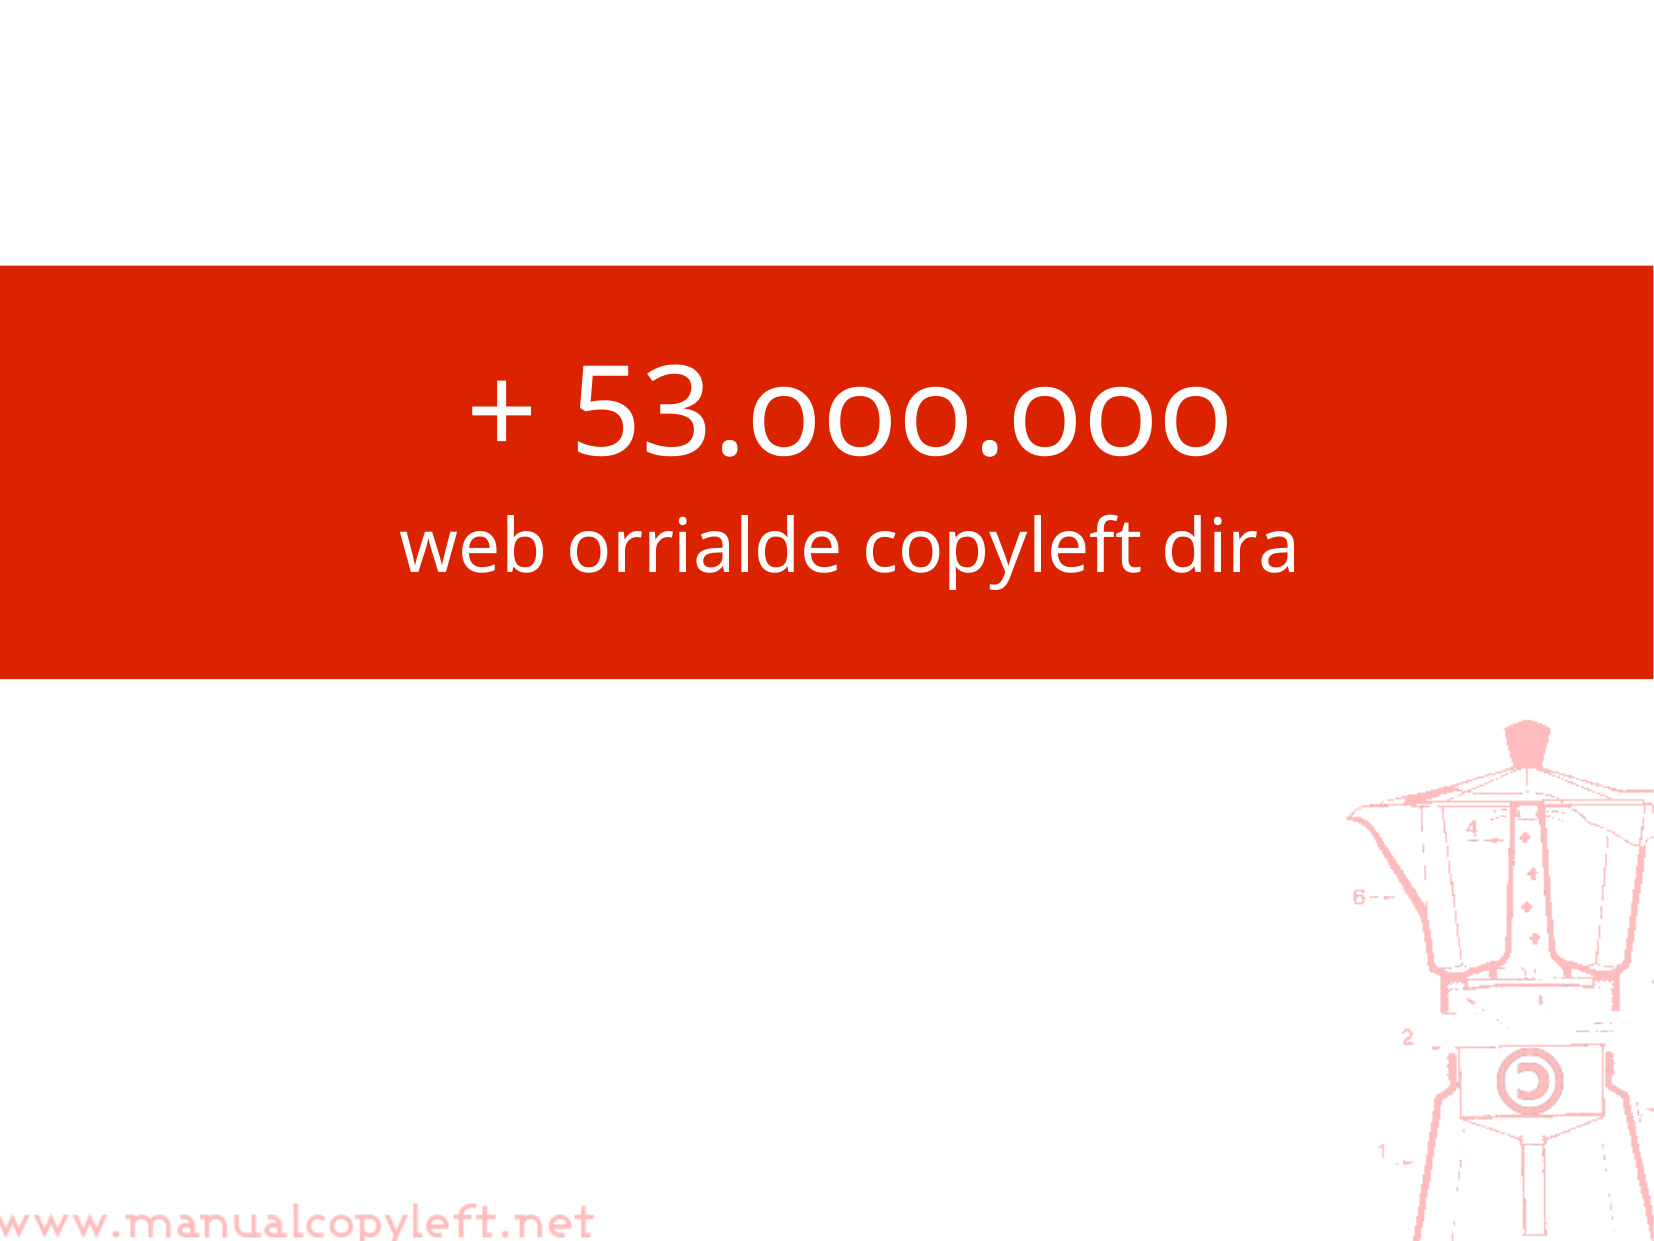

# + 53.ooo.ooo web orrialde copyleft dira